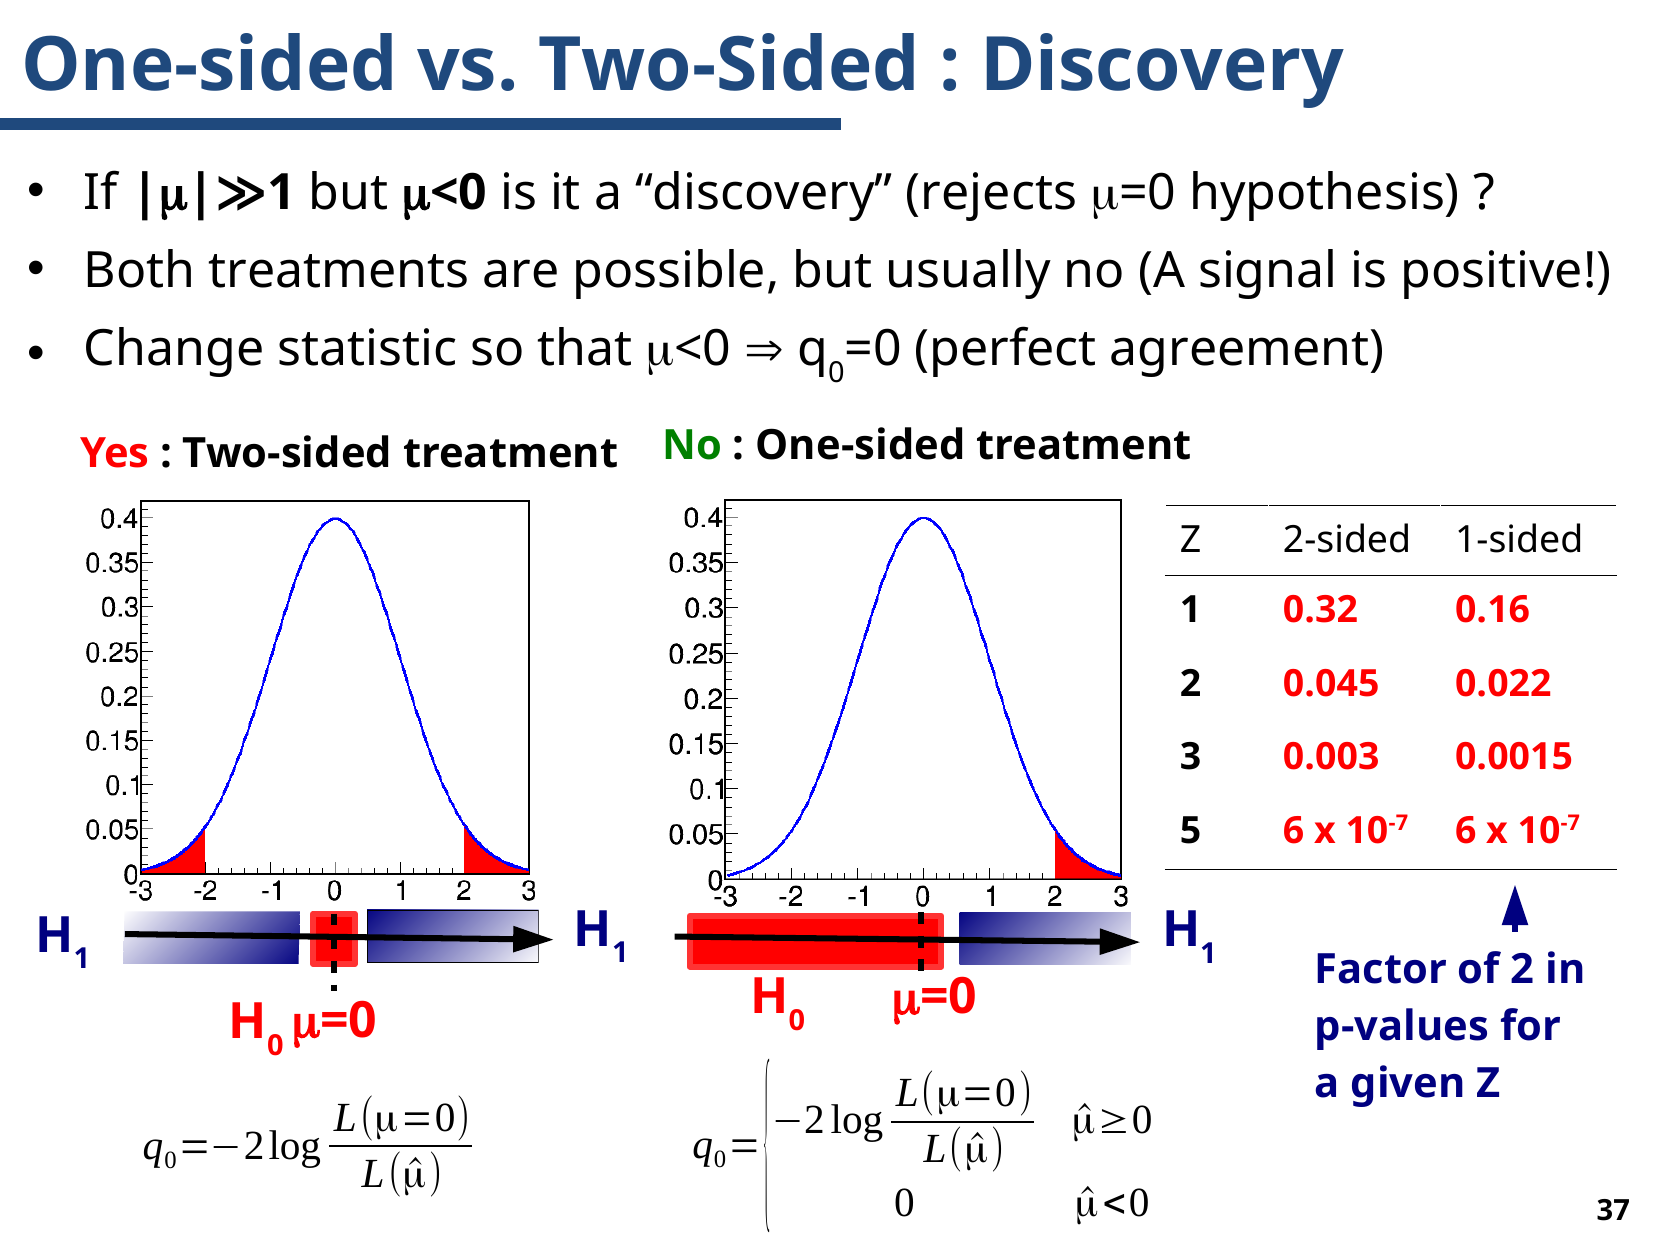

# One-sided vs. Two-Sided : Discovery
If |m|≫1 but m<0 is it a “discovery” (rejects m=0 hypothesis) ?
Both treatments are possible, but usually no (A signal is positive!)
Change statistic so that m<0 Þ q0=0 (perfect agreement)
No : One-sided treatment
Yes : Two-sided treatment
| Z | 2-sided | 1-sided |
| --- | --- | --- |
| 1 | 0.32 | 0.16 |
| 2 | 0.045 | 0.022 |
| 3 | 0.003 | 0.0015 |
| 5 | 6 x 10-7 | 6 x 10-7 |
H1
H1
H1
Factor of 2 in p-values for a given Z
H0
m=0
m=0
H0
37